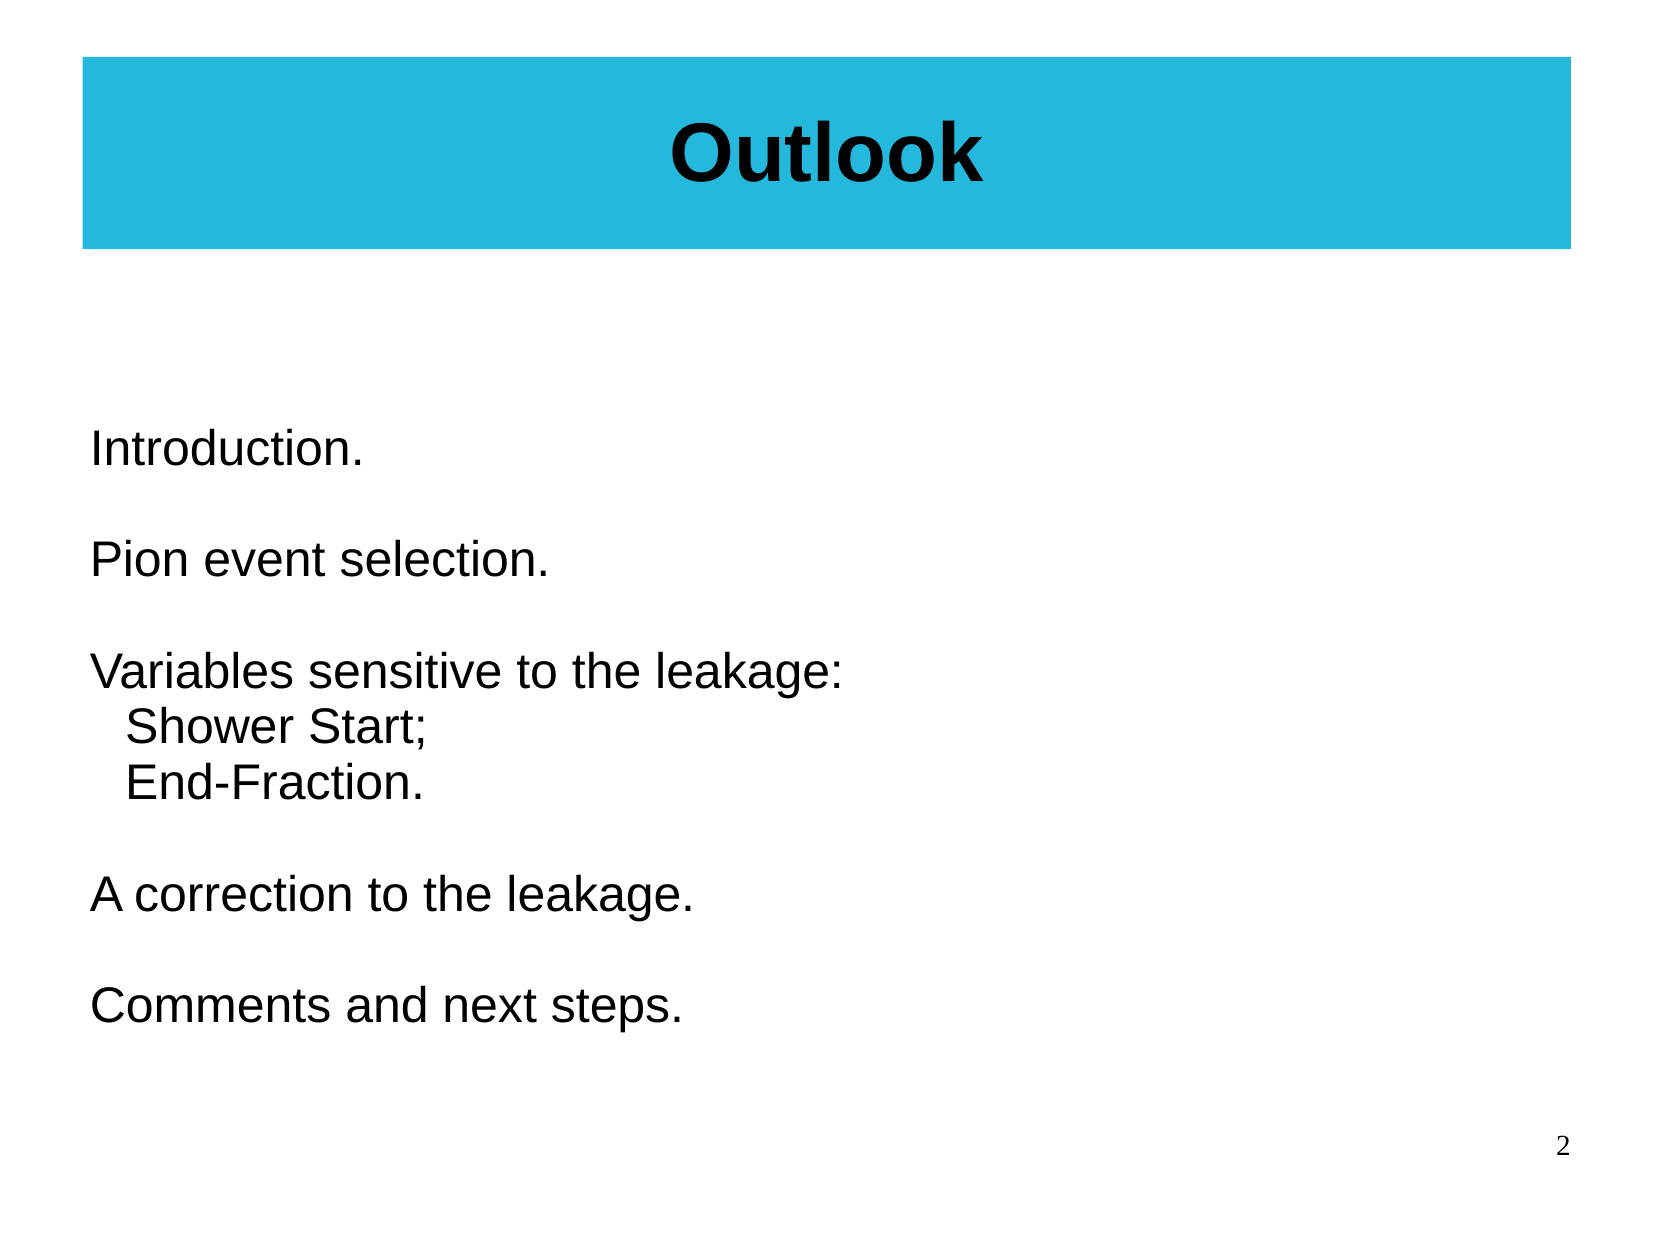

# Outlook
Introduction.
Pion event selection.
Variables sensitive to the leakage:
Shower Start;
End-Fraction.
A correction to the leakage.
Comments and next steps.
2